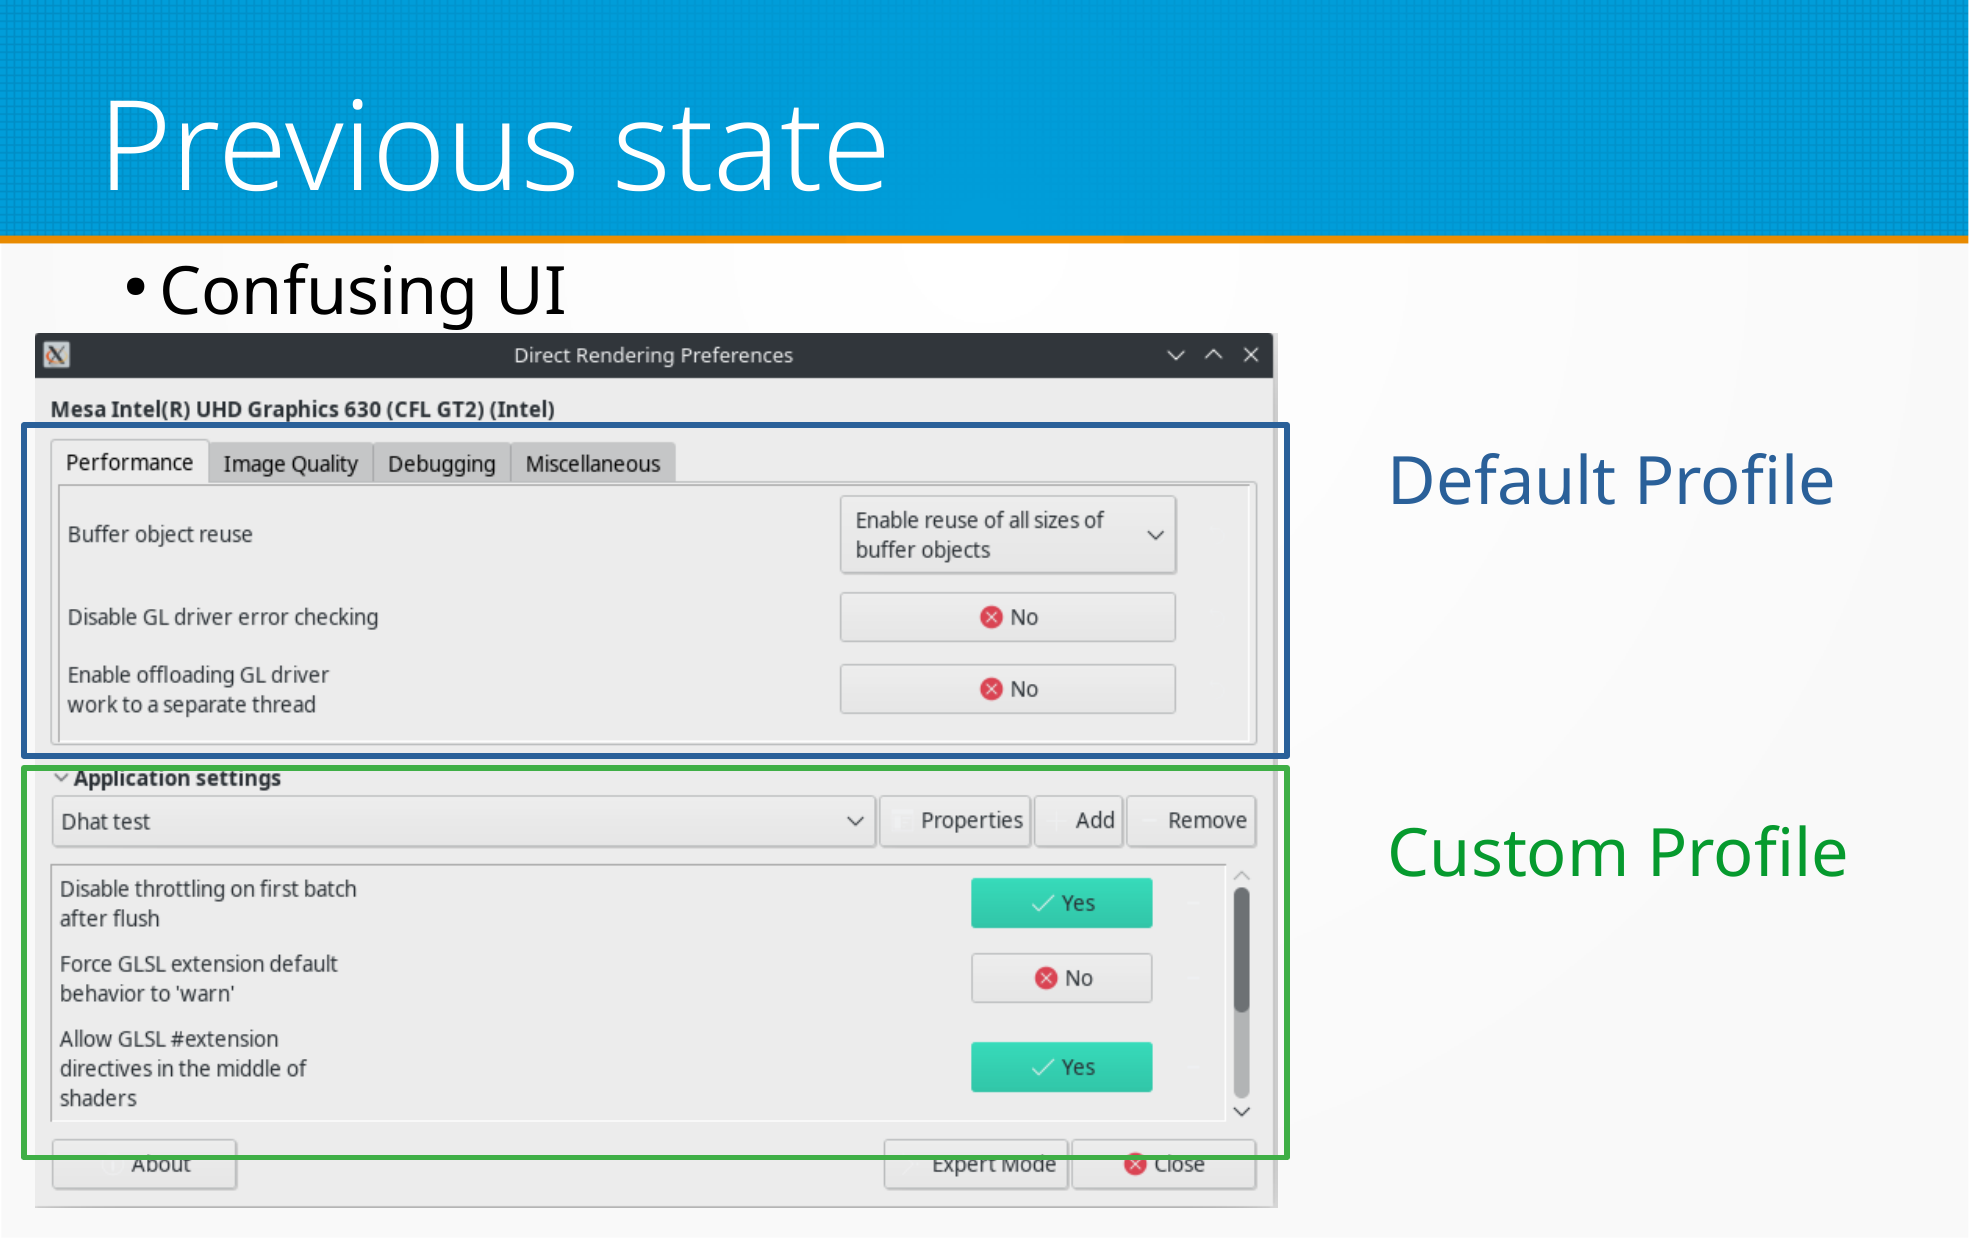

# Previous state
Confusing UI
Default Profile
Custom Profile